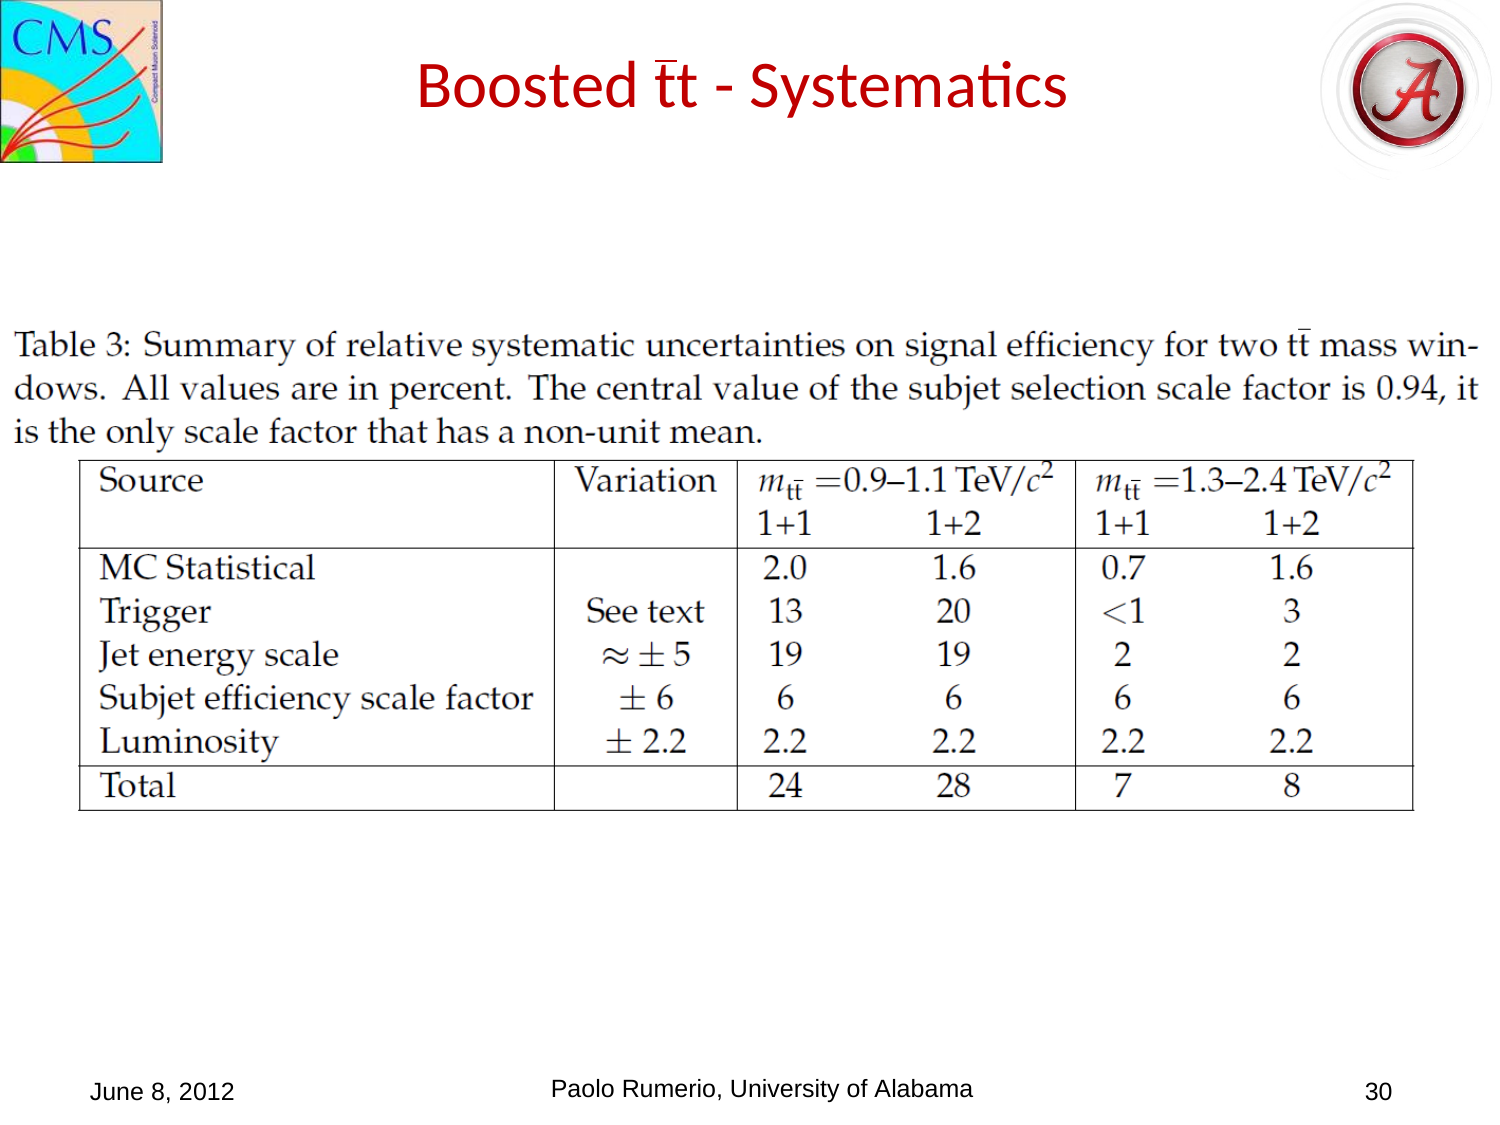

Boosted tt - Systematics
Paolo Rumerio, Univ. of Alabama
June 8, 2012
30